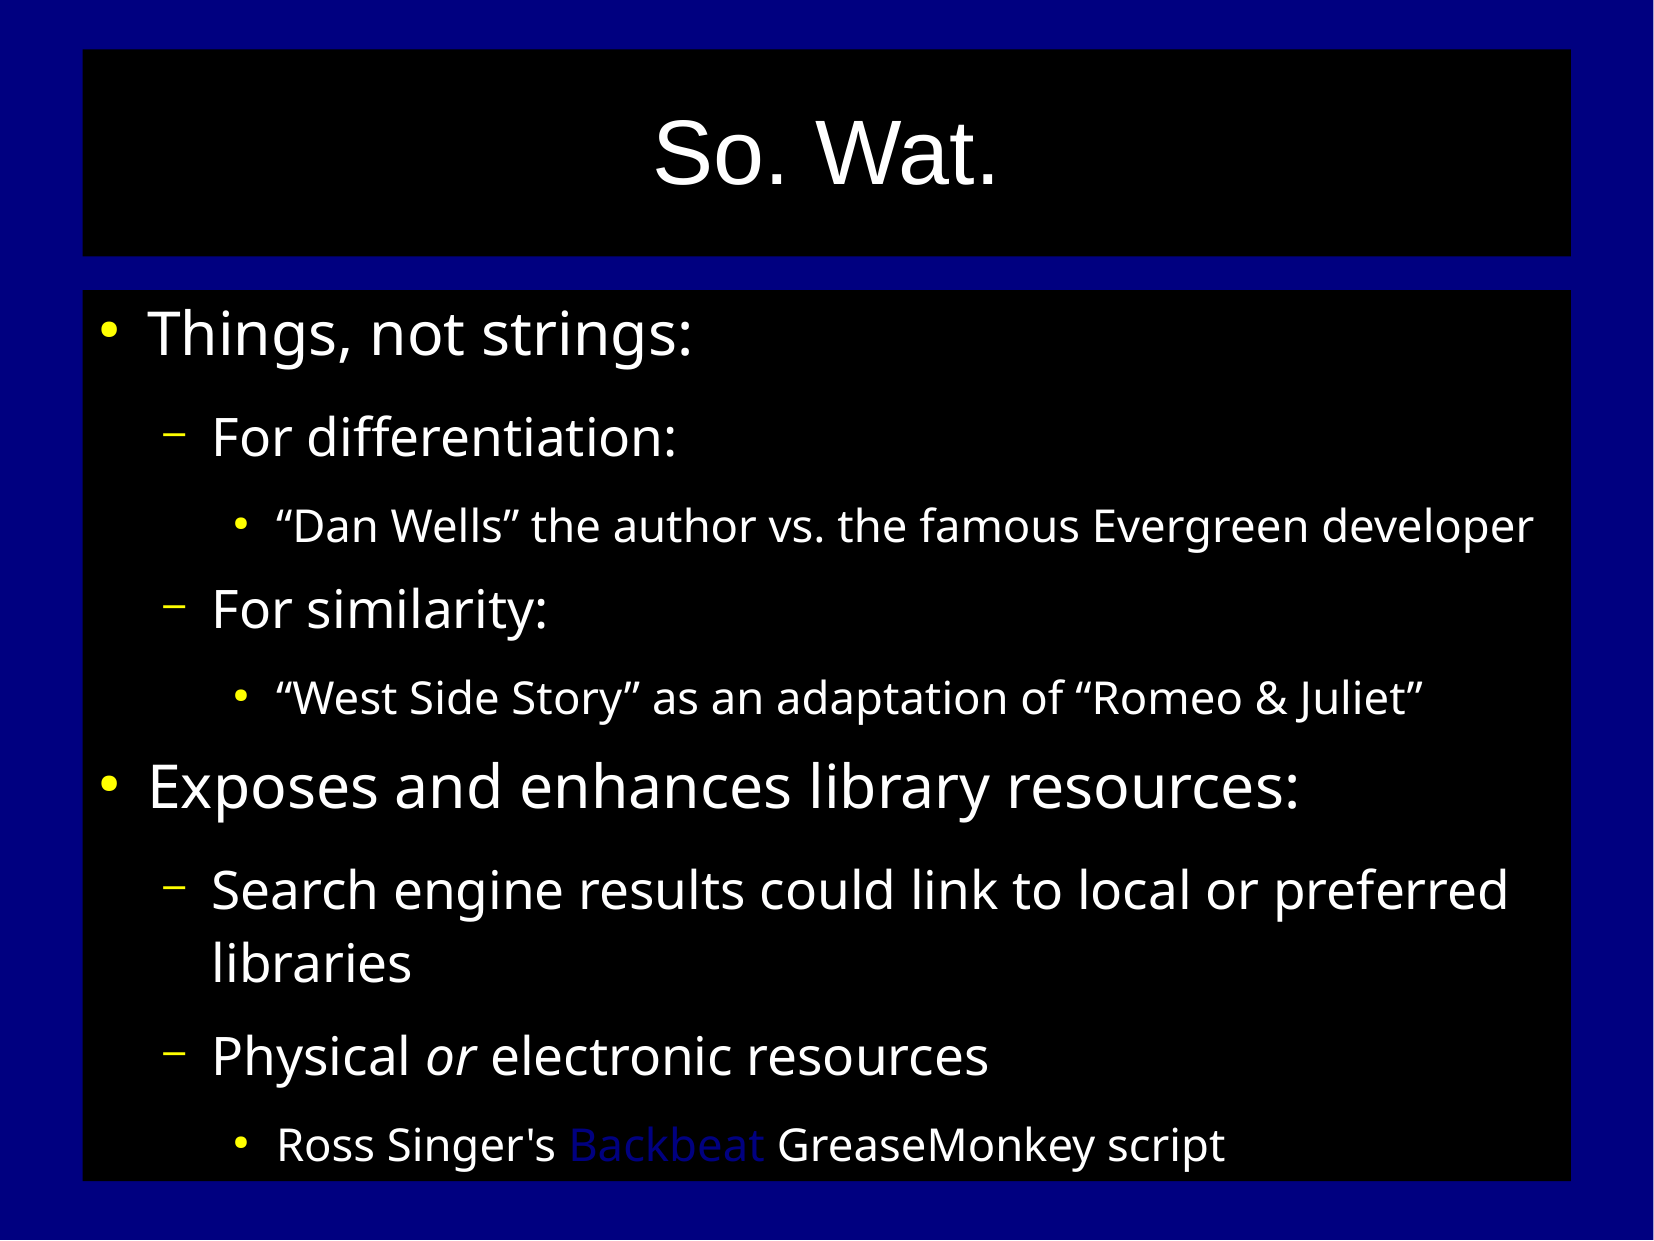

# So. Wat.
Things, not strings:
For differentiation:
“Dan Wells” the author vs. the famous Evergreen developer
For similarity:
“West Side Story” as an adaptation of “Romeo & Juliet”
Exposes and enhances library resources:
Search engine results could link to local or preferred libraries
Physical or electronic resources
Ross Singer's Backbeat GreaseMonkey script